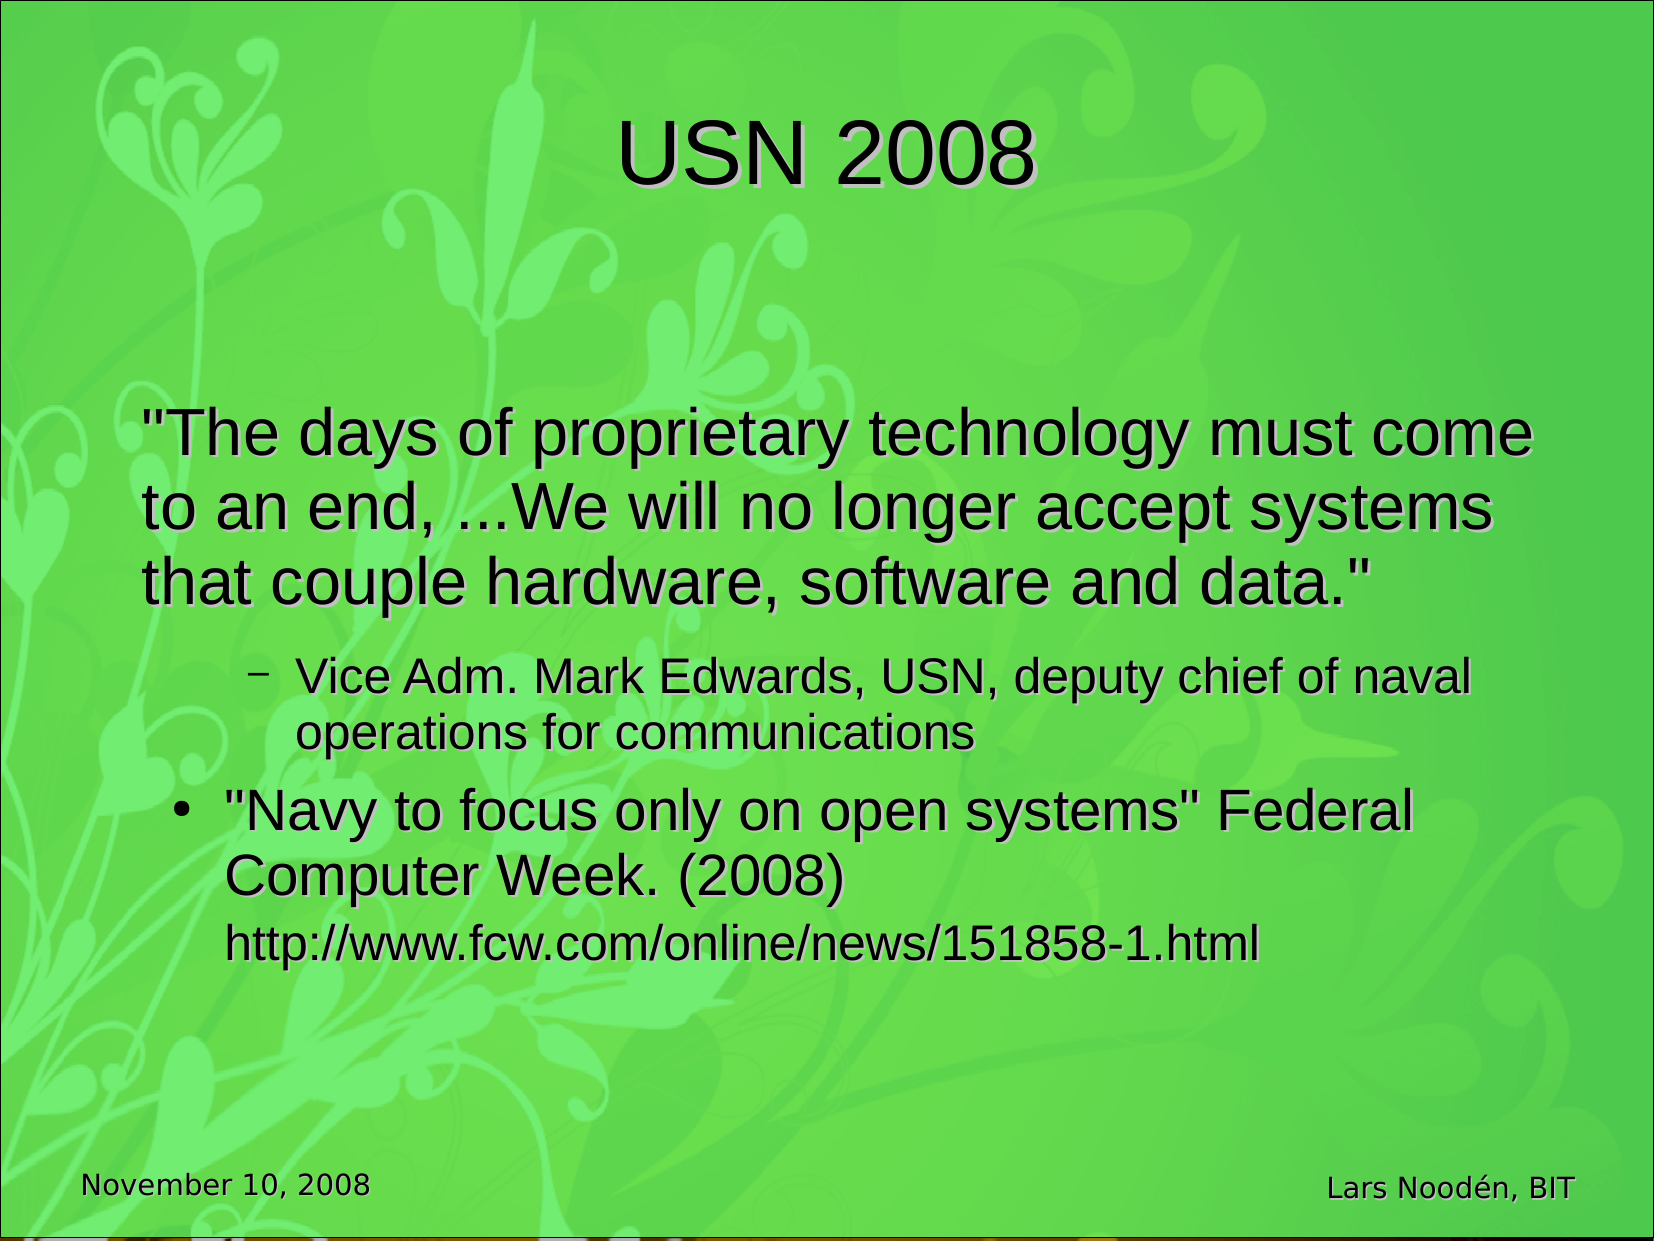

# USN 2008
"The days of proprietary technology must come to an end, ...We will no longer accept systems that couple hardware, software and data."
Vice Adm. Mark Edwards, USN, deputy chief of naval operations for communications
"Navy to focus only on open systems" Federal Computer Week. (2008)
http://www.fcw.com/online/news/151858-1.html